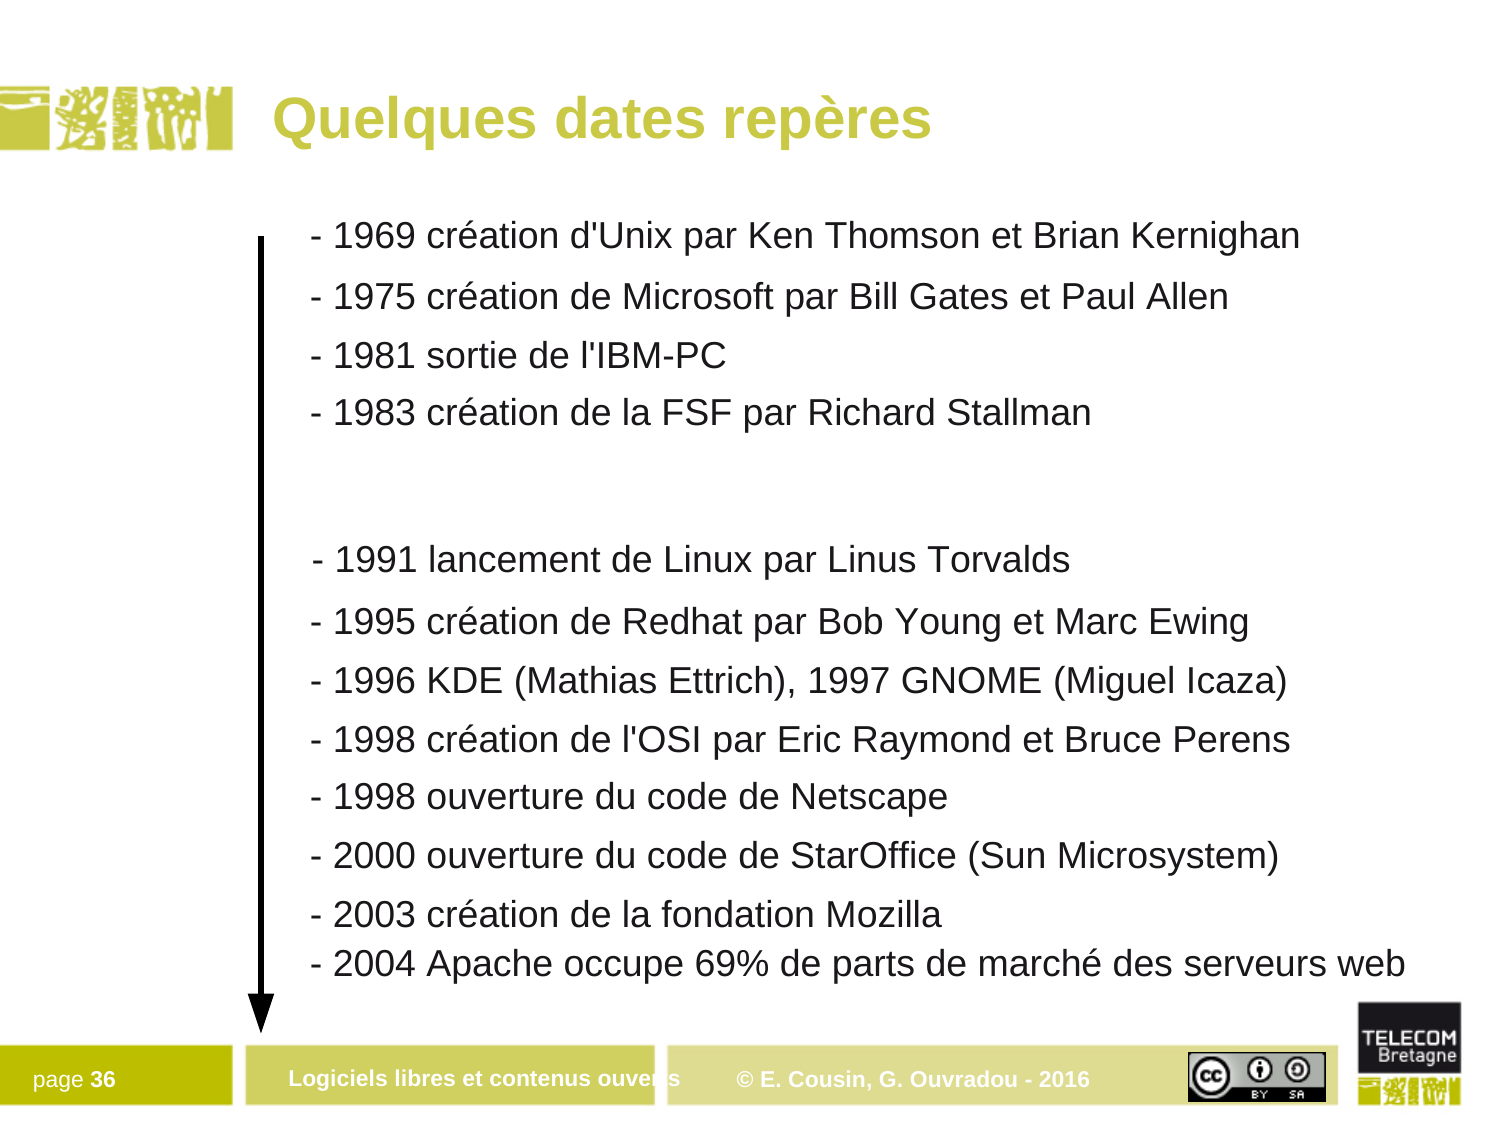

# Quelques dates repères
- 1969 création d'Unix par Ken Thomson et Brian Kernighan
- 1975 création de Microsoft par Bill Gates et Paul Allen
- 1981 sortie de l'IBM-PC
- 1983 création de la FSF par Richard Stallman
- 1991 lancement de Linux par Linus Torvalds
- 1995 création de Redhat par Bob Young et Marc Ewing
- 1996 KDE (Mathias Ettrich), 1997 GNOME (Miguel Icaza)
- 1998 création de l'OSI par Eric Raymond et Bruce Perens
- 1998 ouverture du code de Netscape
- 2000 ouverture du code de StarOffice (Sun Microsystem)
- 2003 création de la fondation Mozilla
- 2004 Apache occupe 69% de parts de marché des serveurs web
36
© E. Cousin, G. Ouvradou - 2016